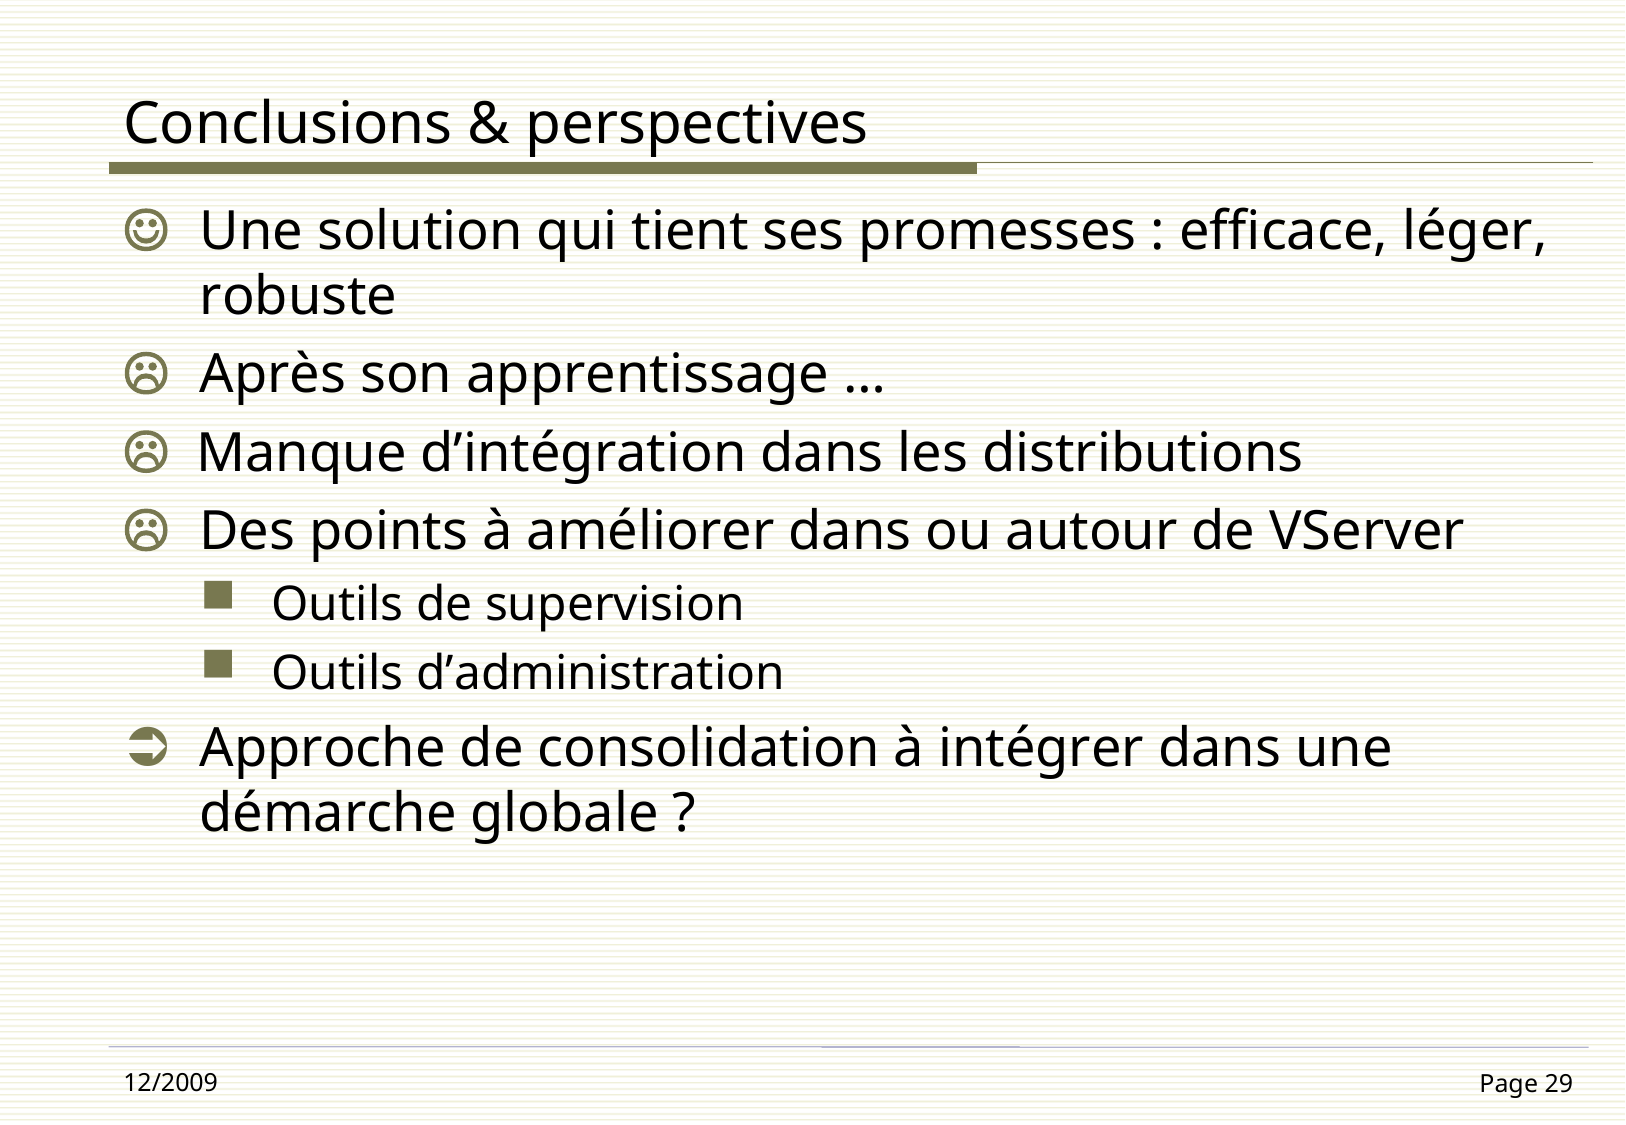

# Conclusions & perspectives
☺	Une solution qui tient ses promesses : efficace, léger, robuste
	Après son apprentissage …
 Manque d’intégration dans les distributions
 	Des points à améliorer dans ou autour de VServer
Outils de supervision
Outils d’administration
➲	Approche de consolidation à intégrer dans une démarche globale ?
29